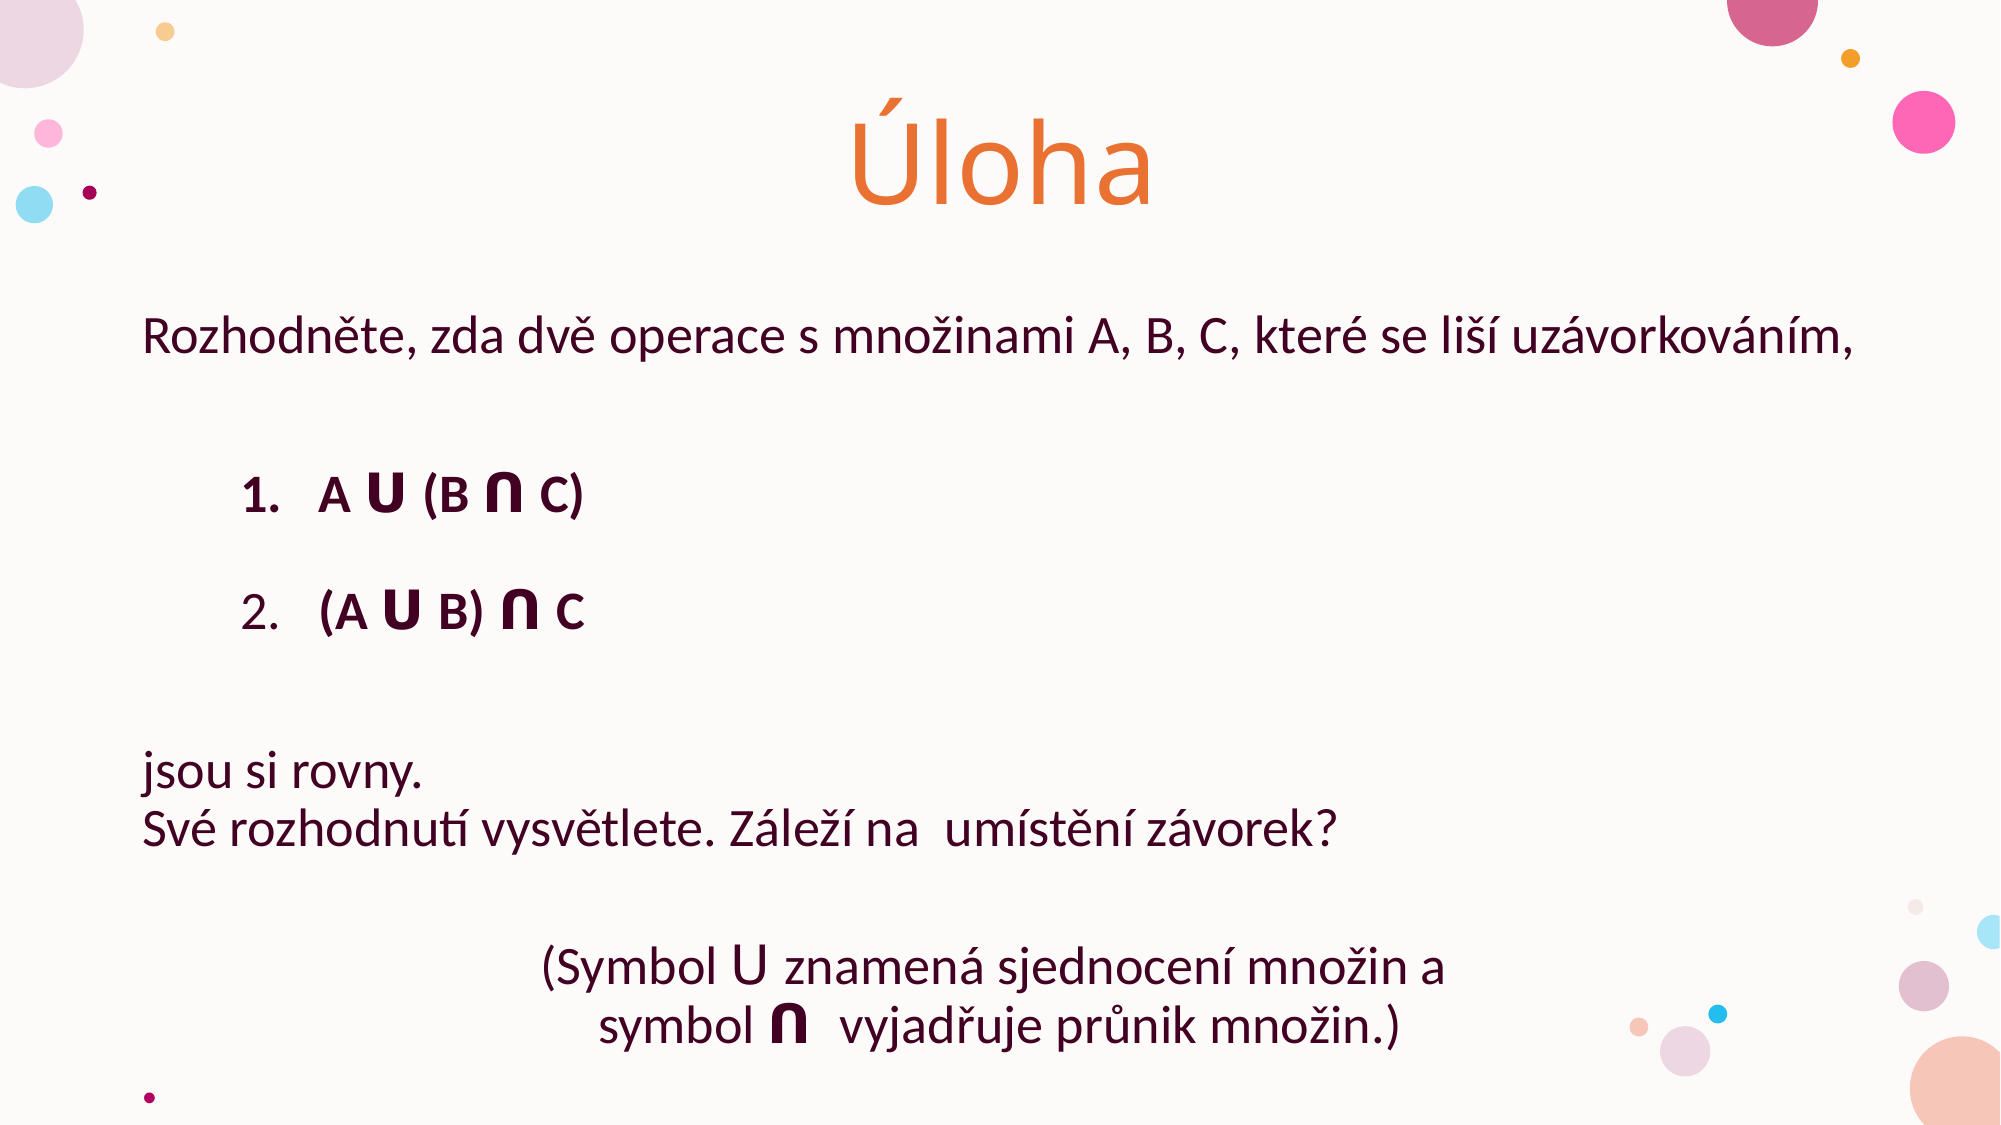

# Úloha
Rozhodněte, zda dvě operace s množinami A, B, C, které se liší uzávorkováním,
 1. A ꓴ (B ꓵ C)
 2. (A ꓴ B) ꓵ C
jsou si rovny.
Své rozhodnutí vysvětlete. Záleží na umístění závorek?
(Symbol ꓴ znamená sjednocení množin a
symbol ꓵ vyjadřuje průnik množin.)